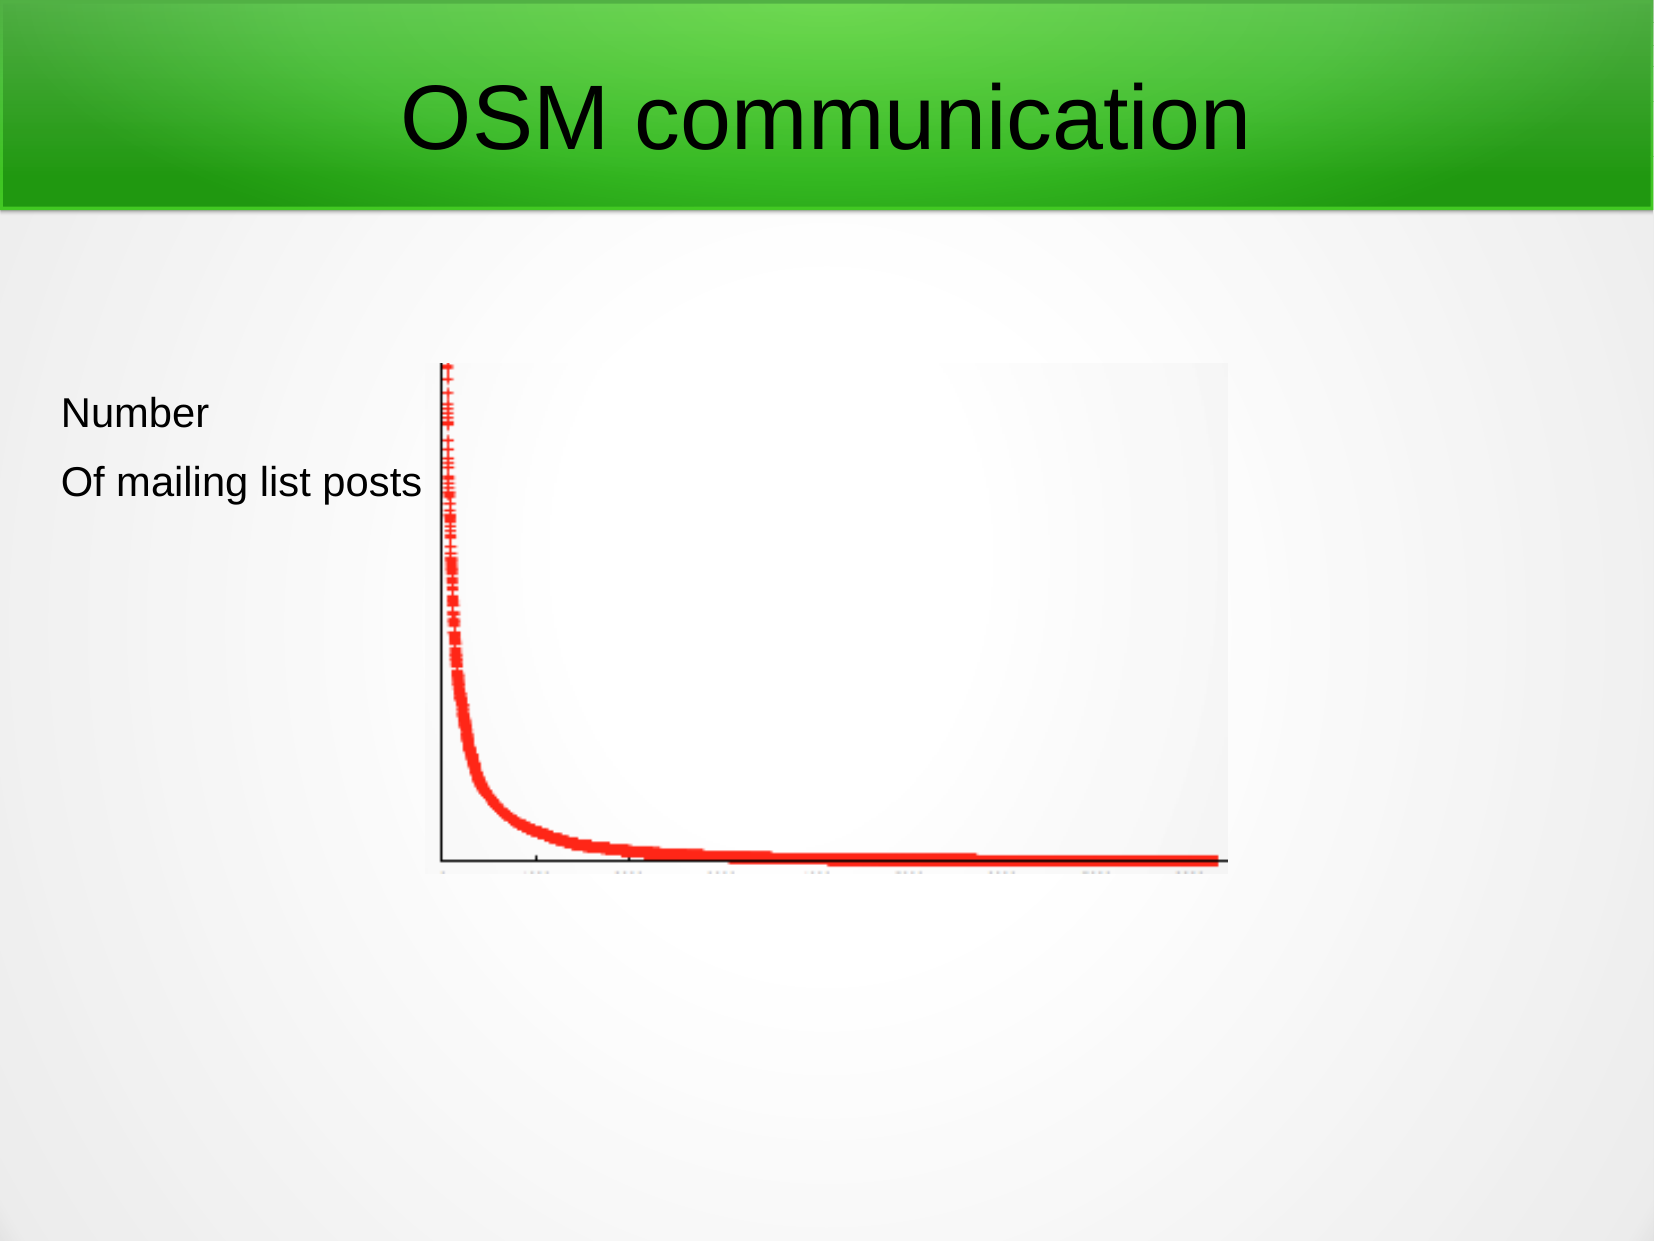

# OSM communication
Number
Of mailing list posts